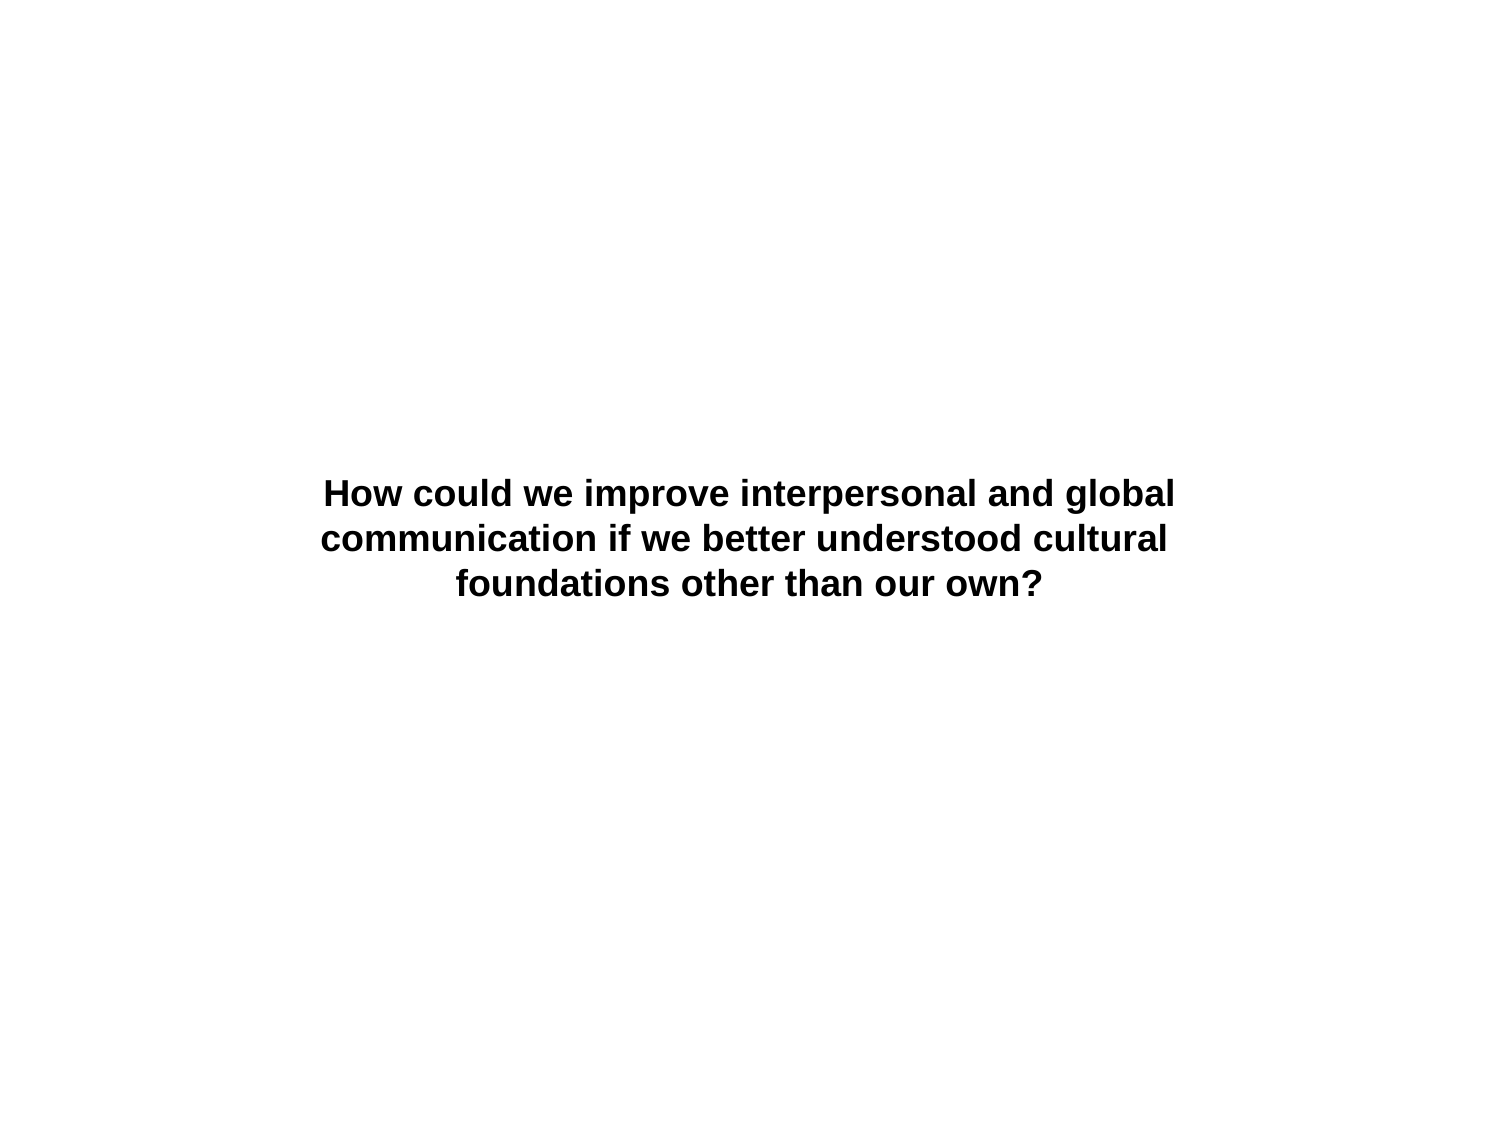

How could we improve interpersonal and global
communication if we better understood cultural
foundations other than our own?